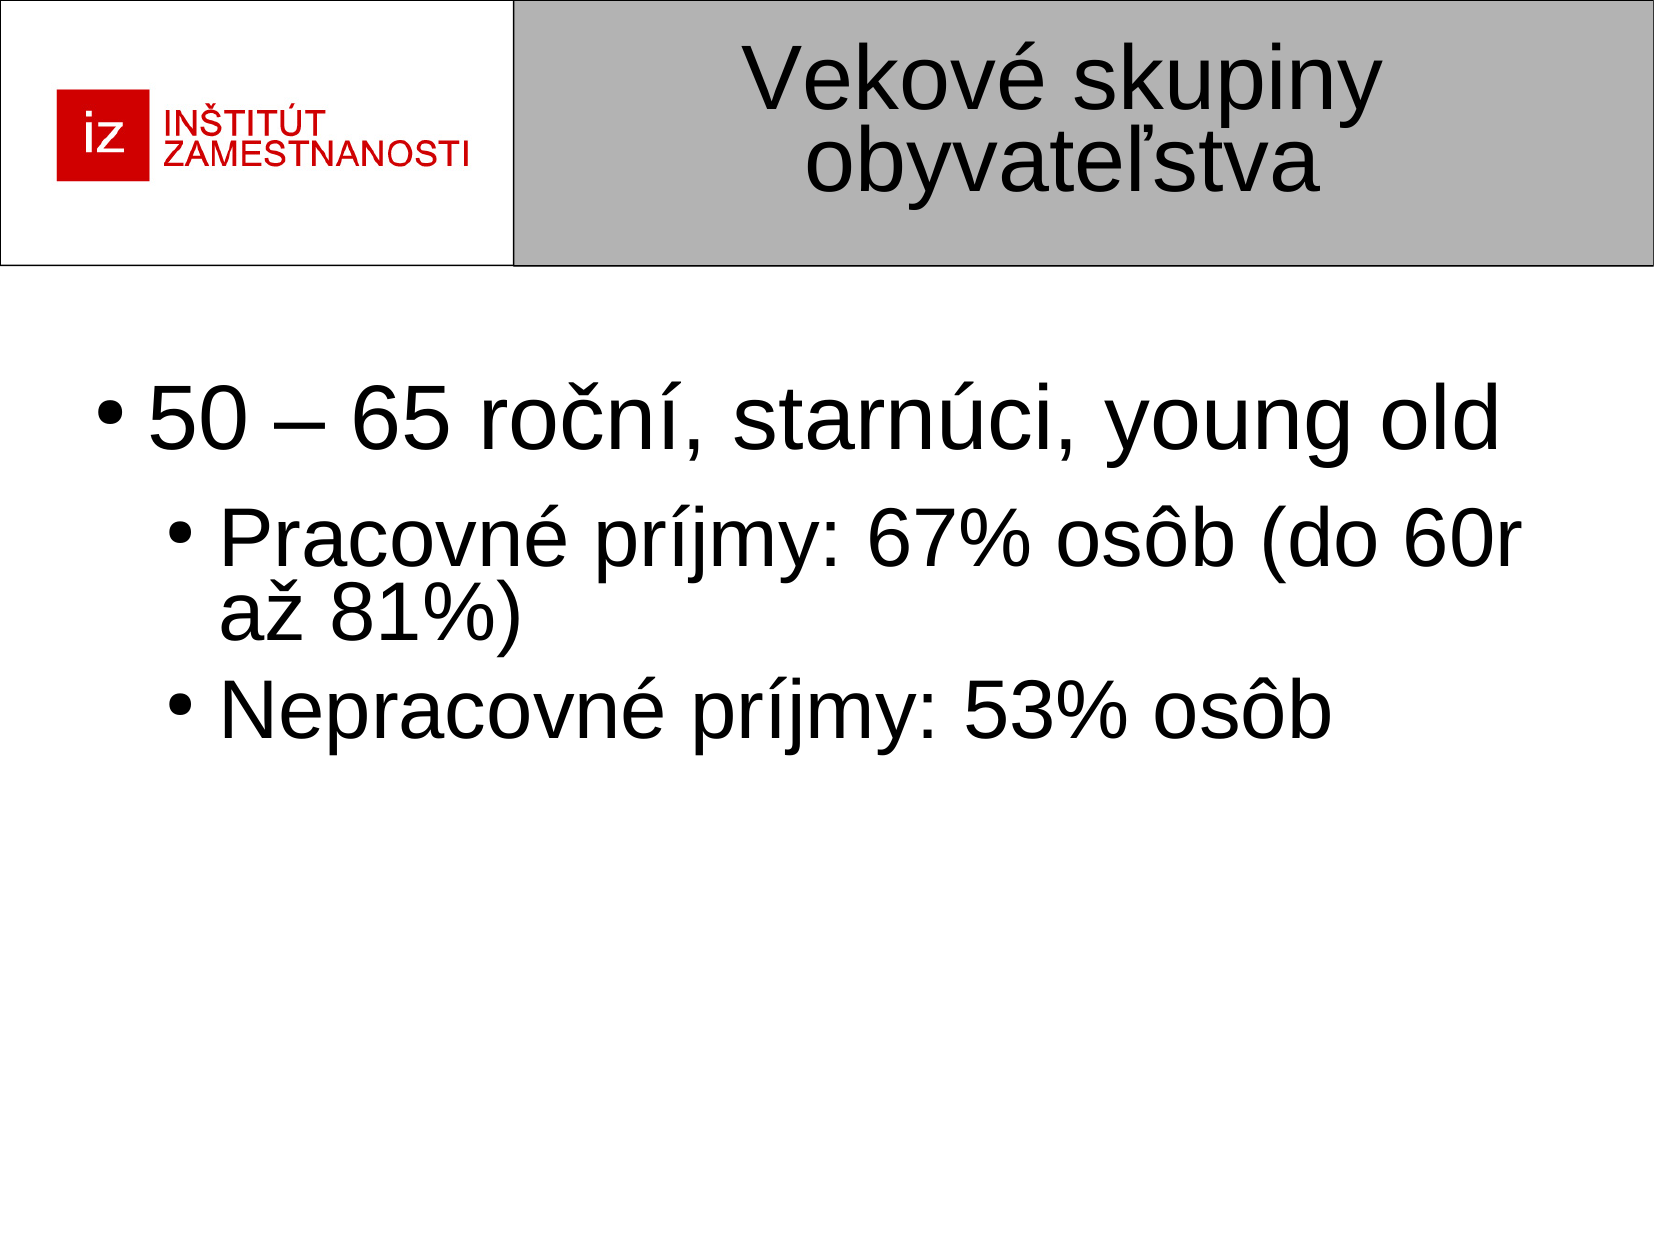

# Vekové skupiny obyvateľstva
50 – 65 roční, starnúci, young old
Pracovné príjmy: 67% osôb (do 60r až 81%)
Nepracovné príjmy: 53% osôb